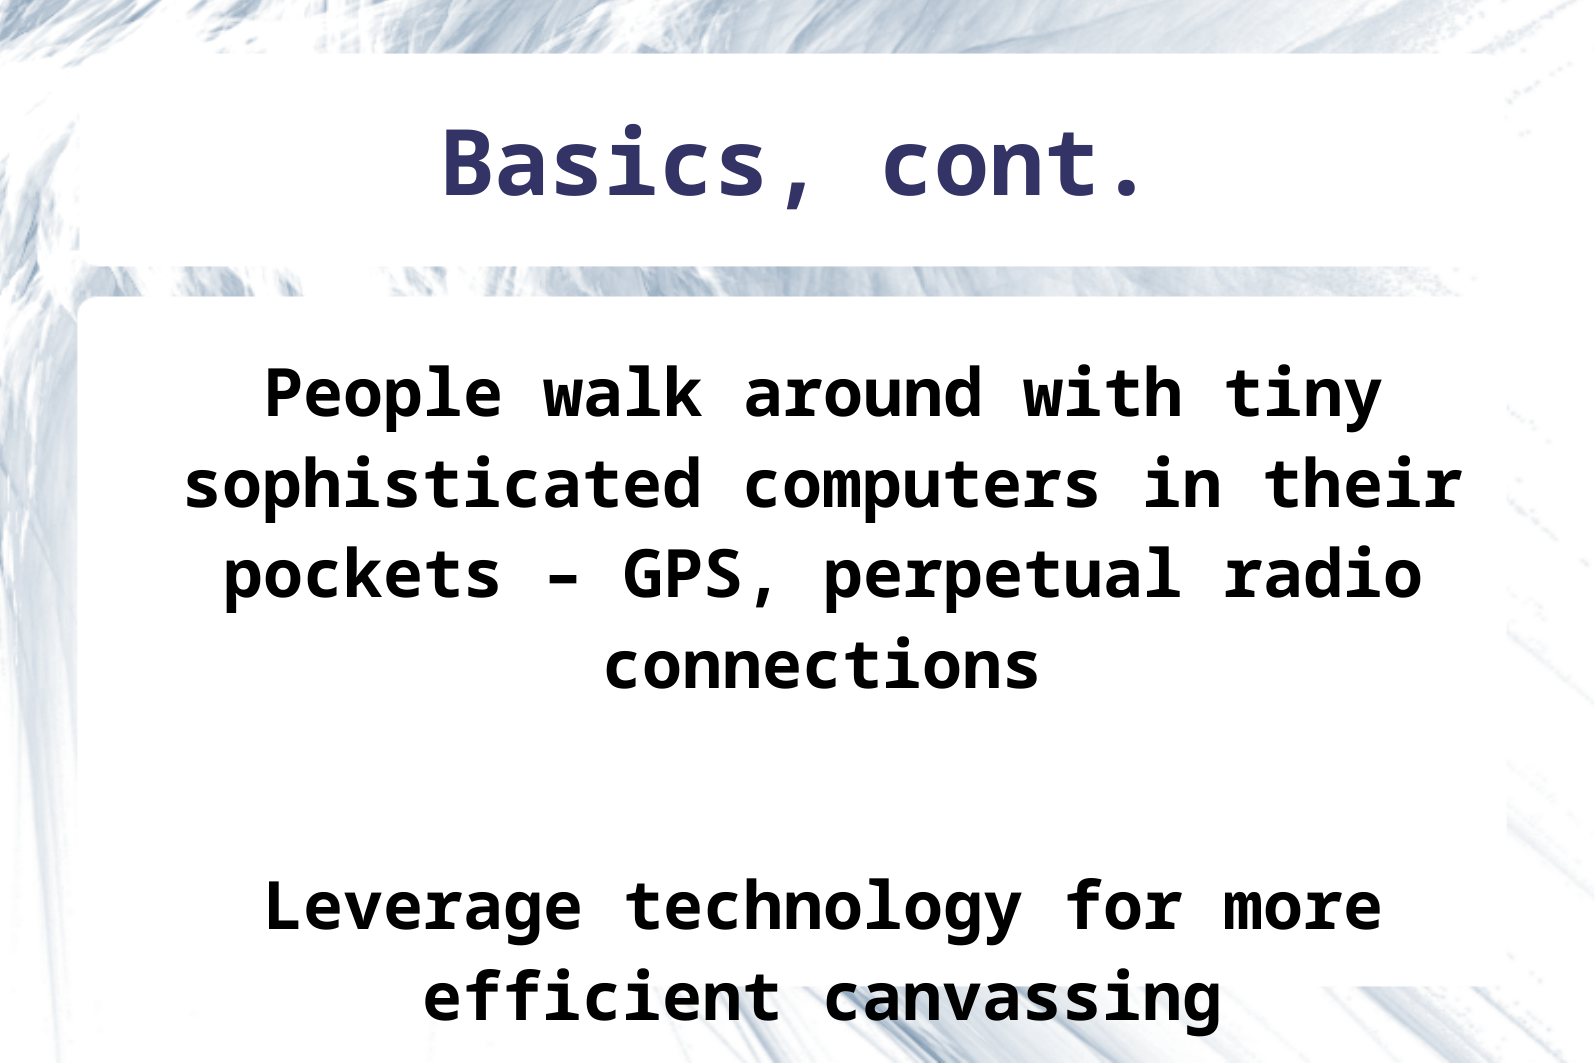

# Basics, cont.
People walk around with tiny sophisticated computers in their pockets – GPS, perpetual radio connections
Leverage technology for more efficient canvassing